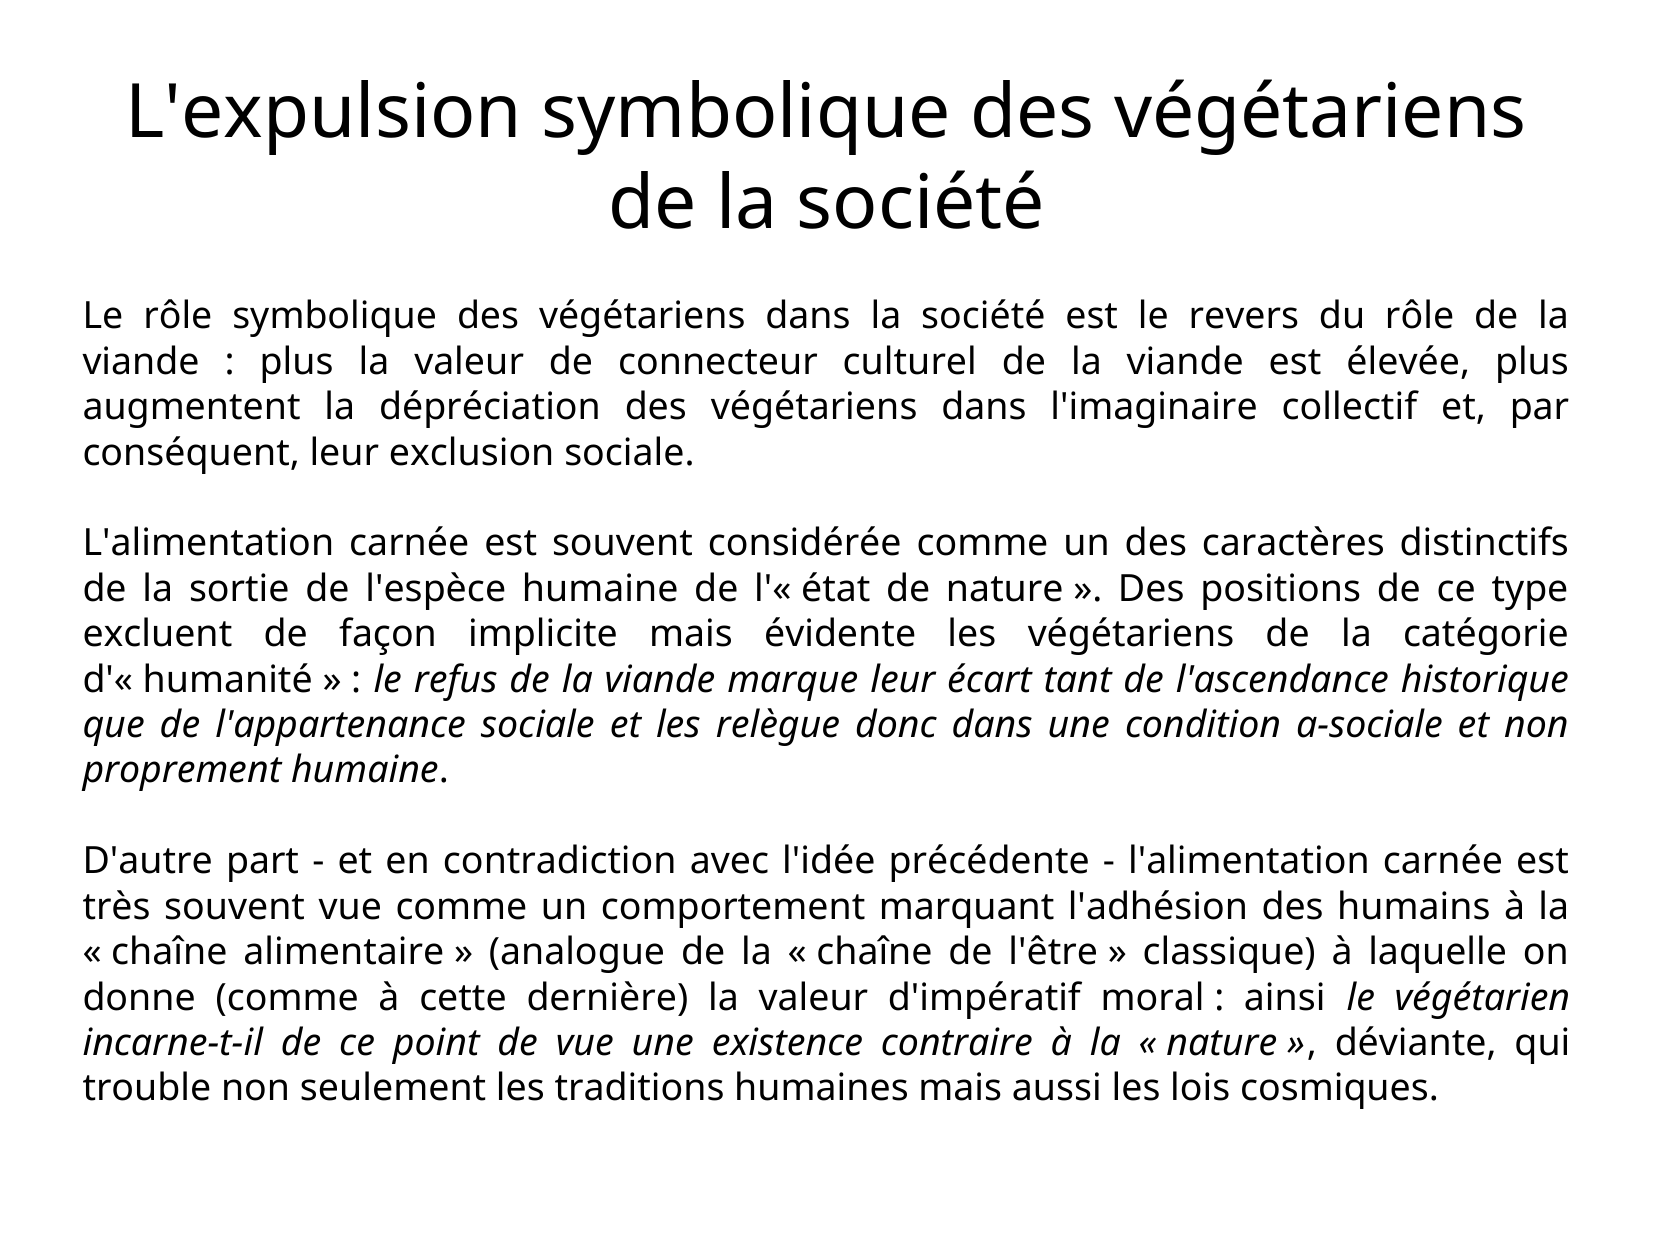

# L'expulsion symbolique des végétariens de la société
Le rôle symbolique des végétariens dans la société est le revers du rôle de la viande : plus la valeur de connecteur culturel de la viande est élevée, plus augmentent la dépréciation des végétariens dans l'imaginaire collectif et, par conséquent, leur exclusion sociale.
L'alimentation carnée est souvent considérée comme un des caractères distinctifs de la sortie de l'espèce humaine de l'« état de nature ». Des positions de ce type excluent de façon implicite mais évidente les végétariens de la catégorie d'« humanité » : le refus de la viande marque leur écart tant de l'ascendance historique que de l'appartenance sociale et les relègue donc dans une condition a-sociale et non proprement humaine.
D'autre part - et en contradiction avec l'idée précédente - l'alimentation carnée est très souvent vue comme un comportement marquant l'adhésion des humains à la « chaîne alimentaire » (analogue de la « chaîne de l'être » classique) à laquelle on donne (comme à cette dernière) la valeur d'impératif moral : ainsi le végétarien incarne-t-il de ce point de vue une existence contraire à la « nature », déviante, qui trouble non seulement les traditions humaines mais aussi les lois cosmiques.